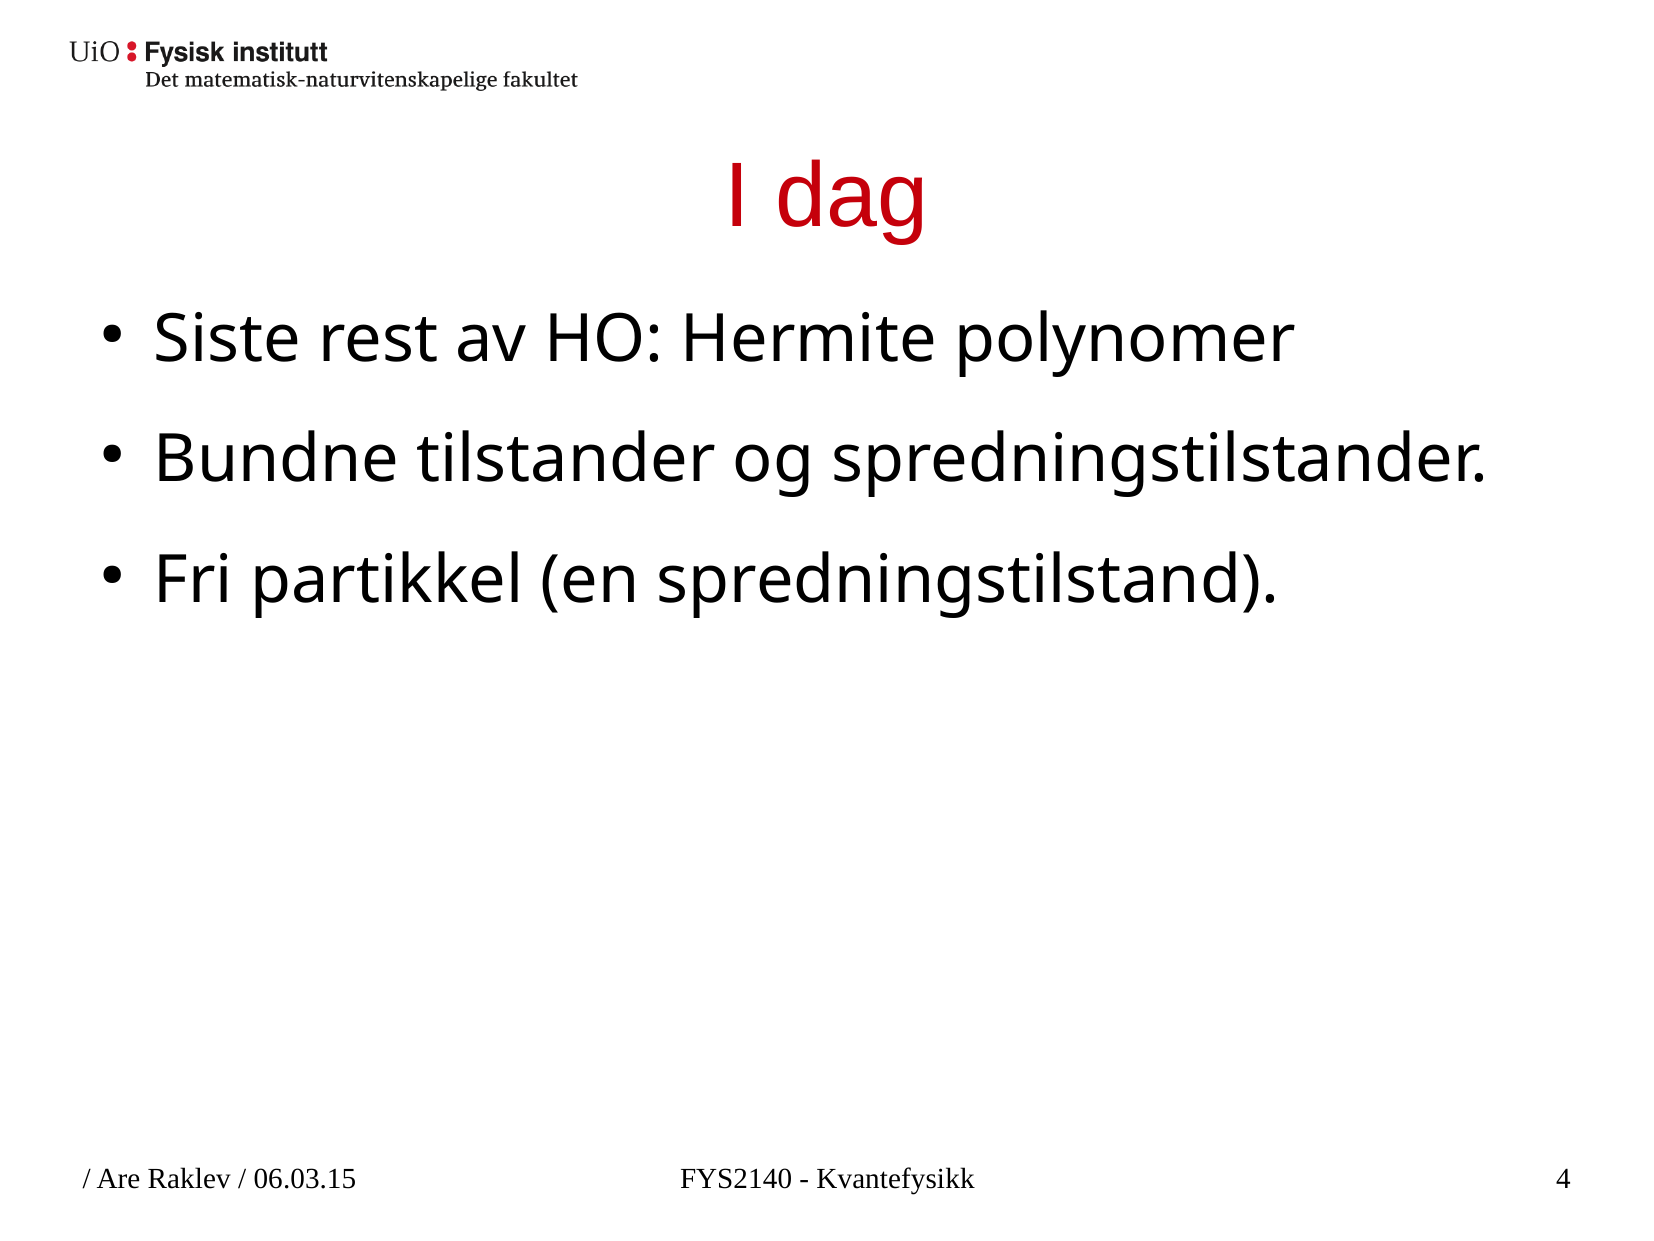

# I dag
Siste rest av HO: Hermite polynomer
Bundne tilstander og spredningstilstander.
Fri partikkel (en spredningstilstand).
/ Are Raklev / 06.03.15
FYS2140 - Kvantefysikk
4